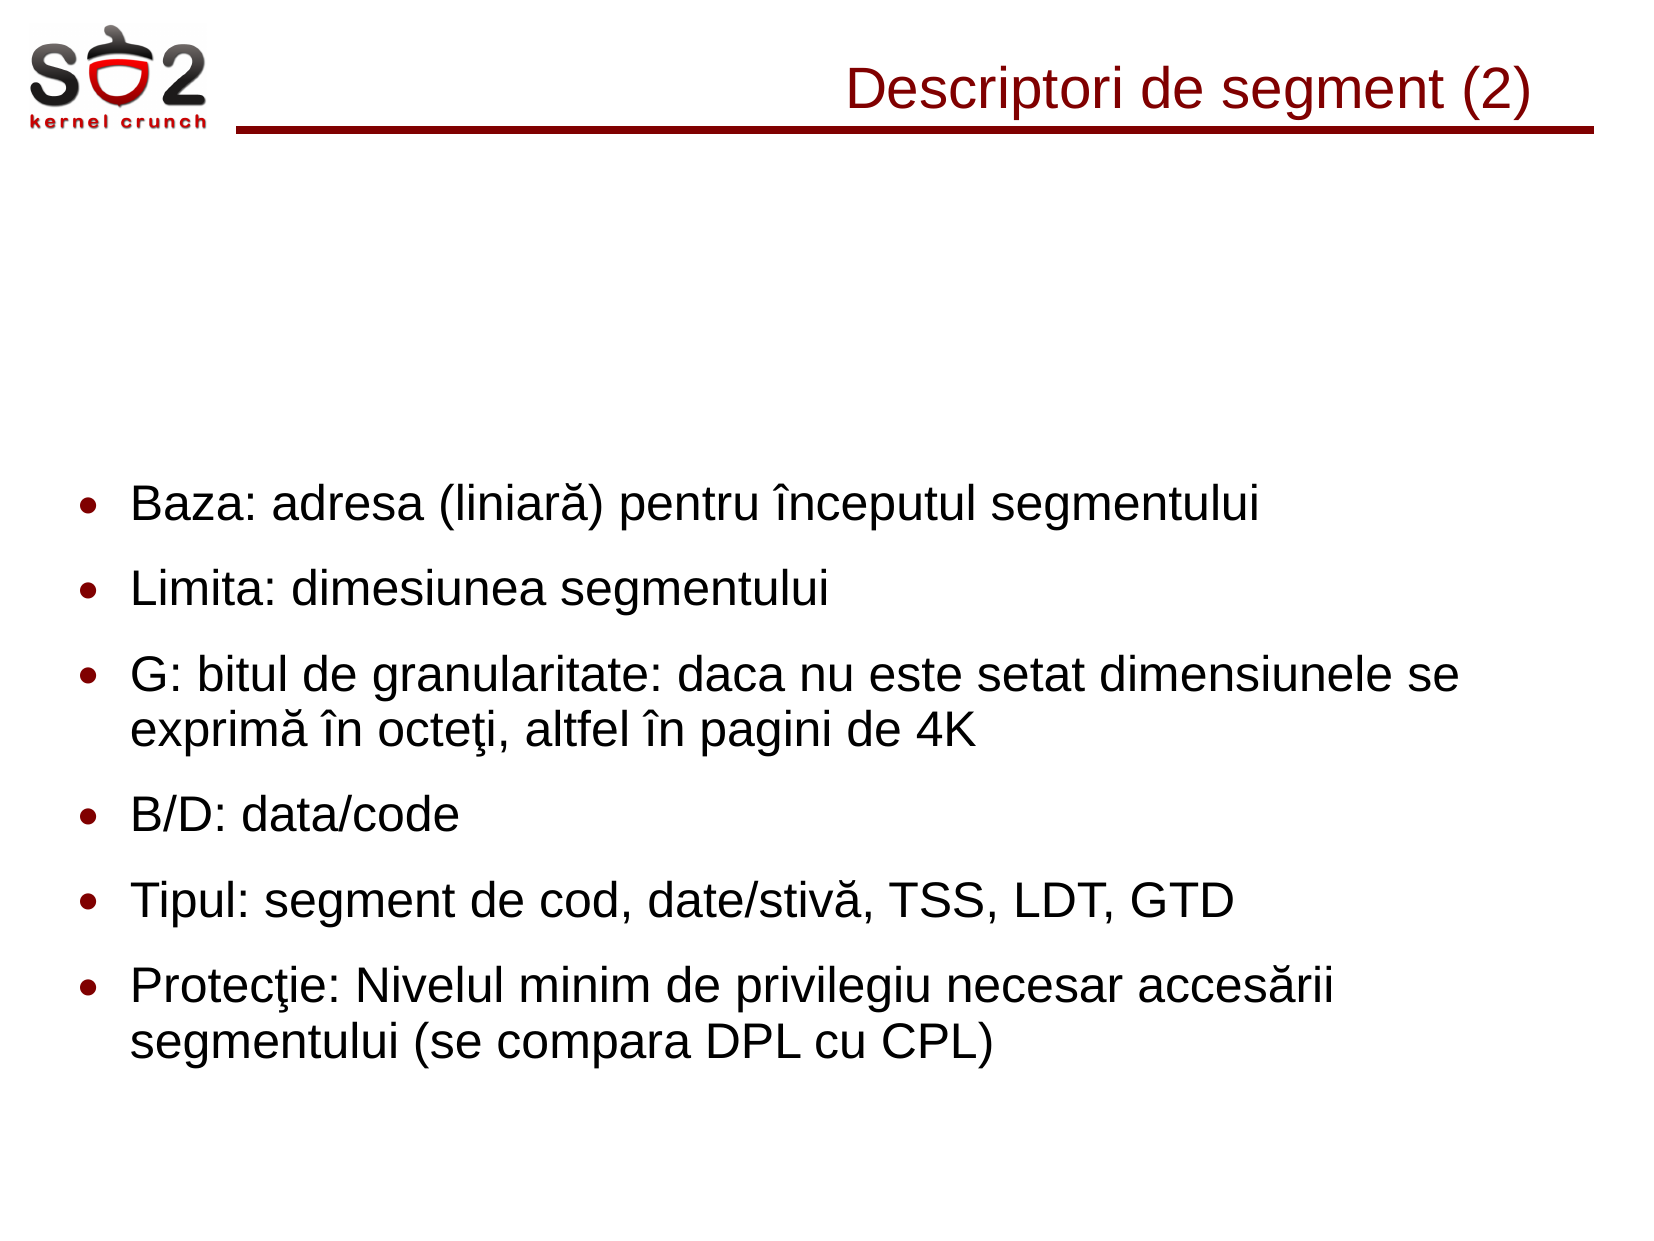

# Descriptori de segment (2)
Baza: adresa (liniară) pentru începutul segmentului
Limita: dimesiunea segmentului
G: bitul de granularitate: daca nu este setat dimensiunele se exprimă în octeţi, altfel în pagini de 4K
B/D: data/code
Tipul: segment de cod, date/stivă, TSS, LDT, GTD
Protecţie: Nivelul minim de privilegiu necesar accesării segmentului (se compara DPL cu CPL)